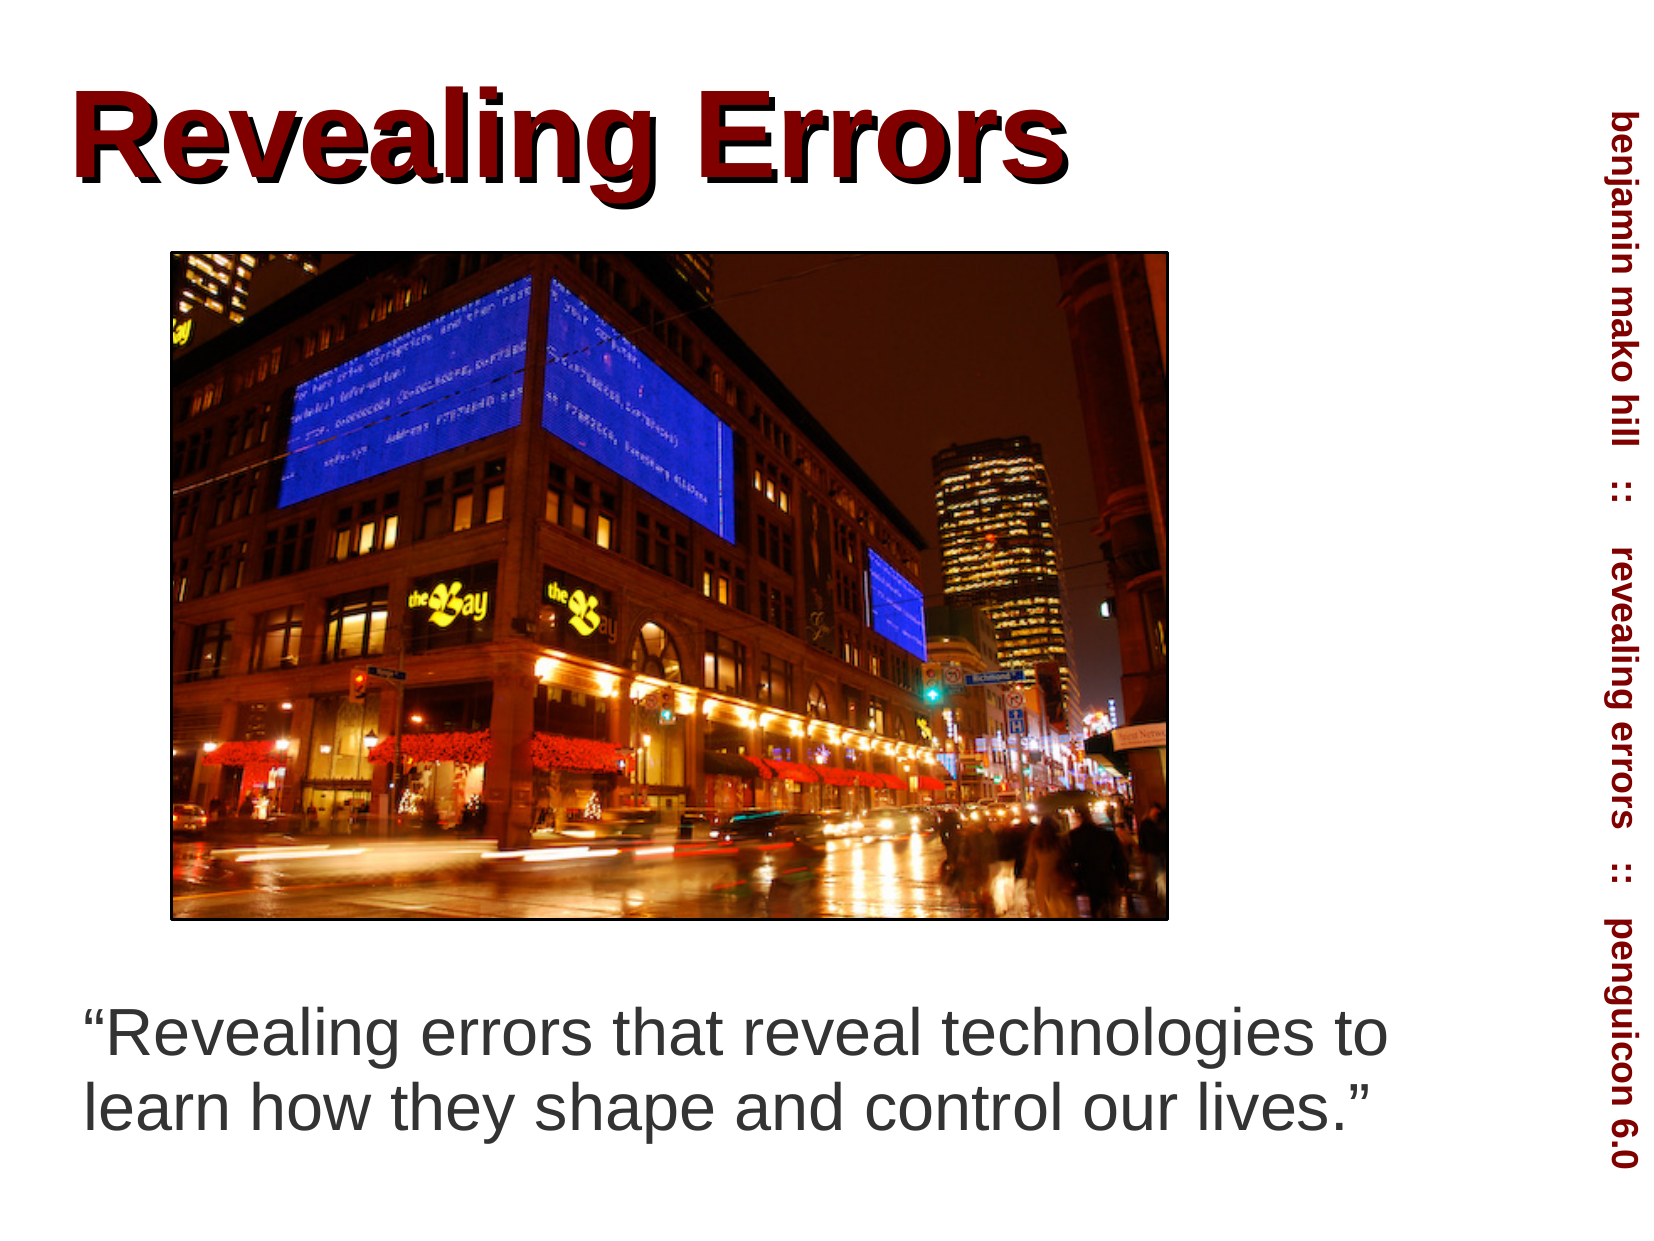

# Revealing Errors
“Revealing errors that reveal technologies to learn how they shape and control our lives.”